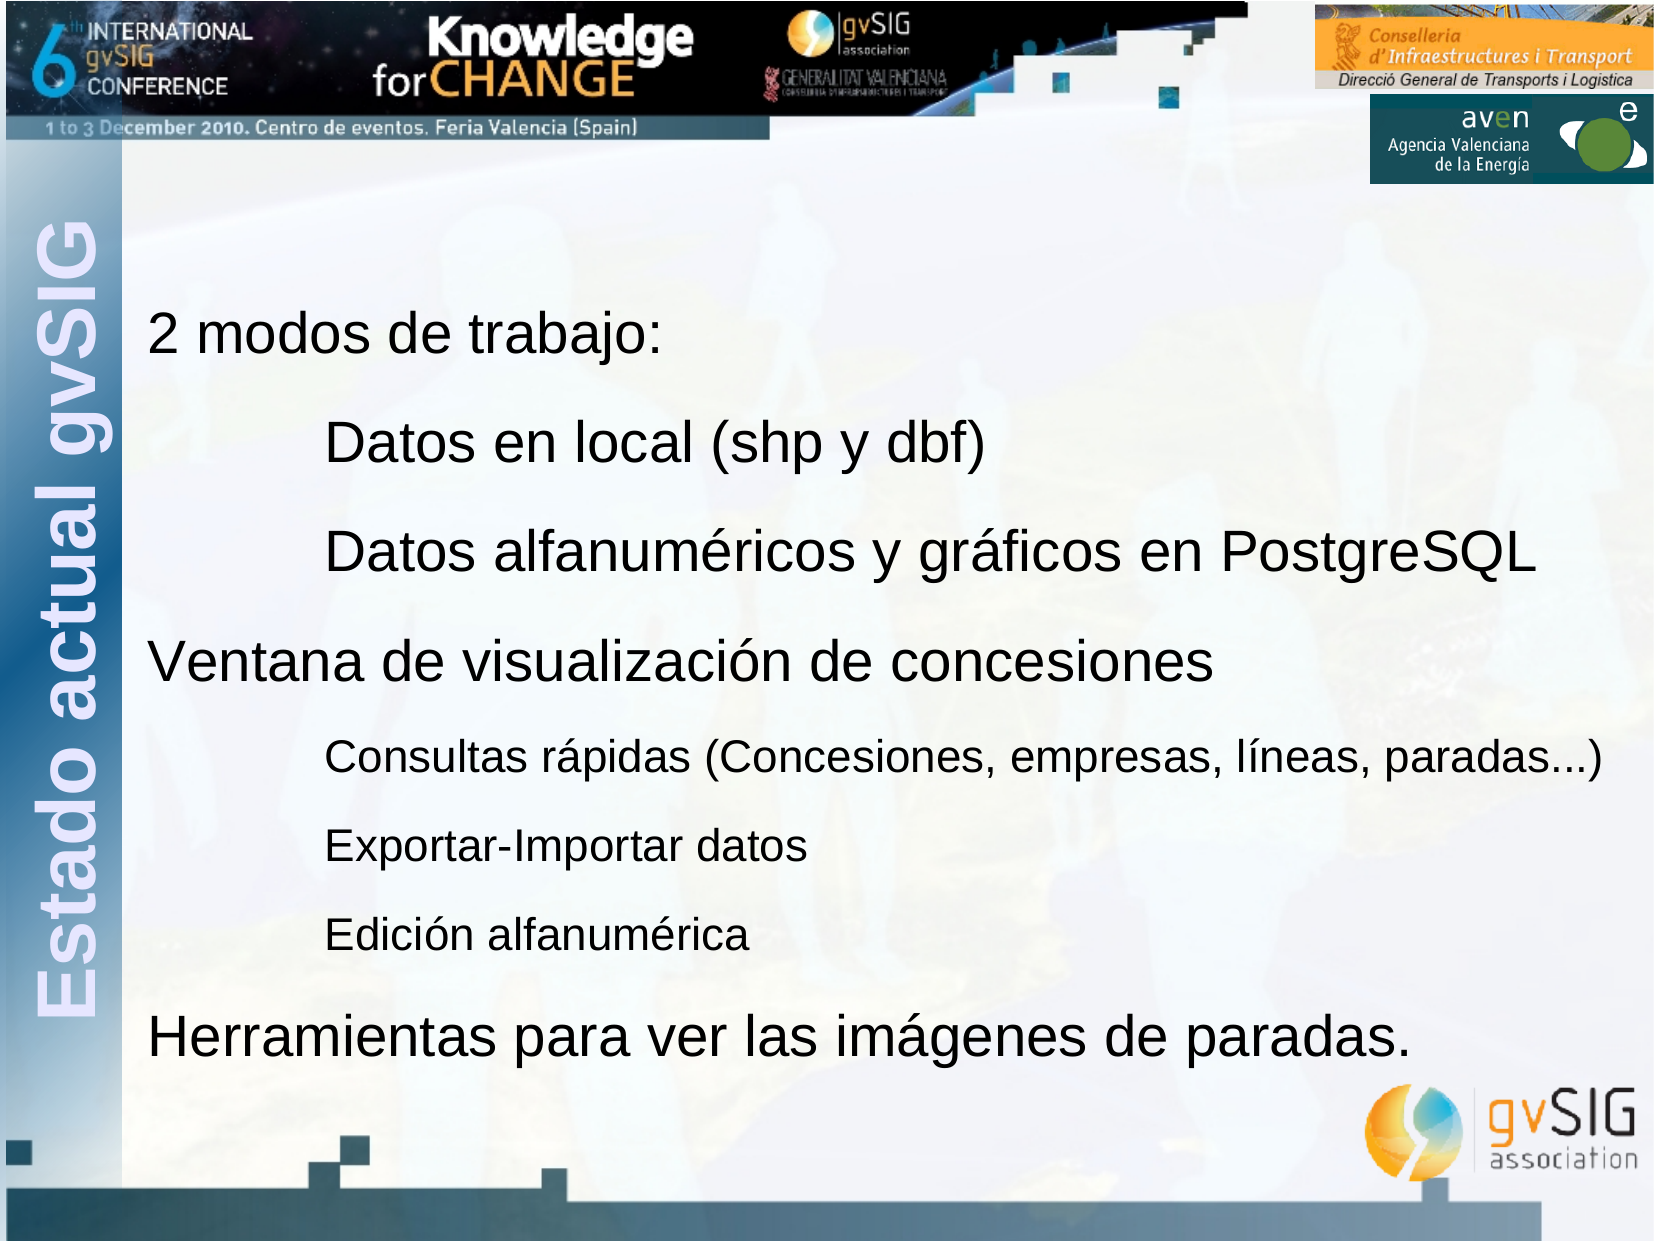

2 modos de trabajo:
Datos en local (shp y dbf)
Datos alfanuméricos y gráficos en PostgreSQL
Ventana de visualización de concesiones
Consultas rápidas (Concesiones, empresas, líneas, paradas...)
Exportar-Importar datos
Edición alfanumérica
Herramientas para ver las imágenes de paradas.
# Estado actual gvSIG